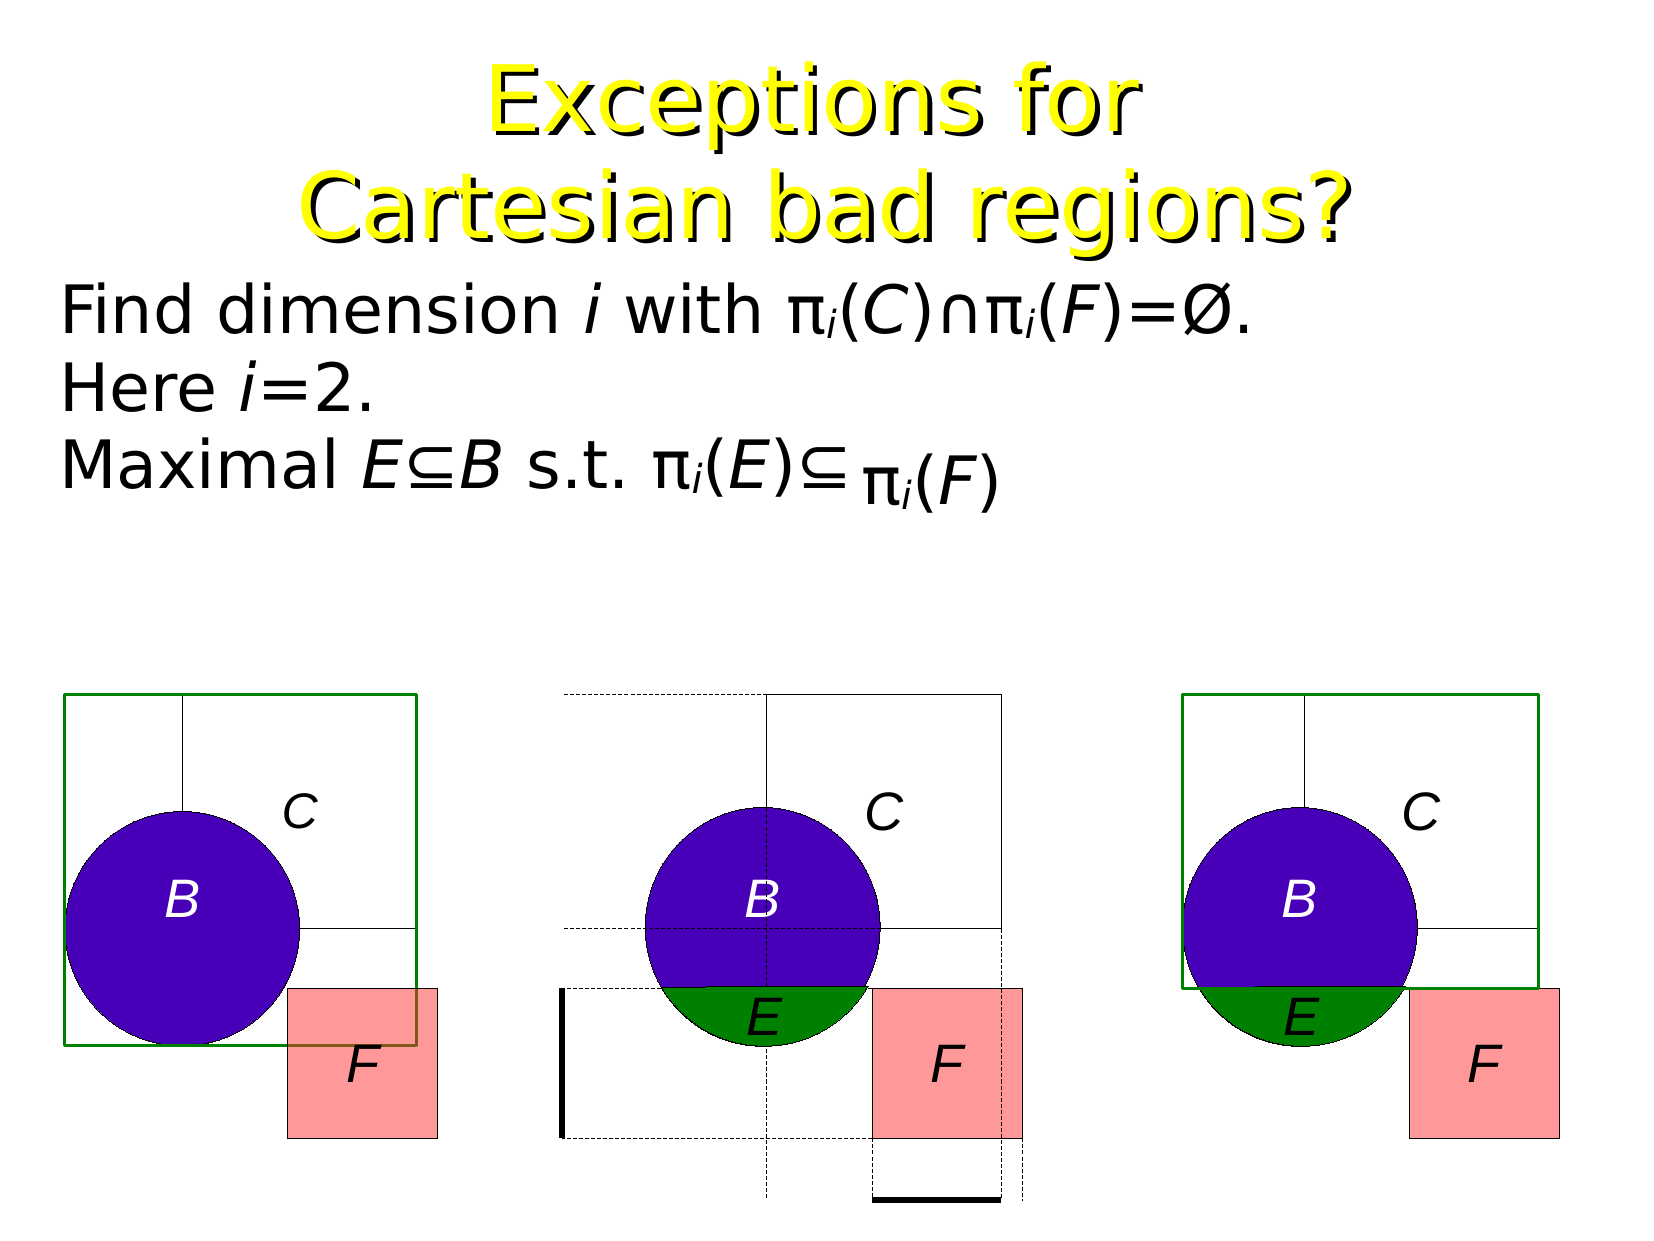

Exceptions for
Cartesian bad regions?
Find dimension i with πi(C)∩πi(F)=Ø.
Here i=2.
Maximal E⊆B s.t. πi(E)⊆
πi(F)
C
C
C
B
E
B
E
B
F
F
F
# Find dimension i with πi(C)∩πi(F)=Ø.
Here i=2.
Maximal E ⊆ B s.t. π2(E)=π2(B)∩π2(F)